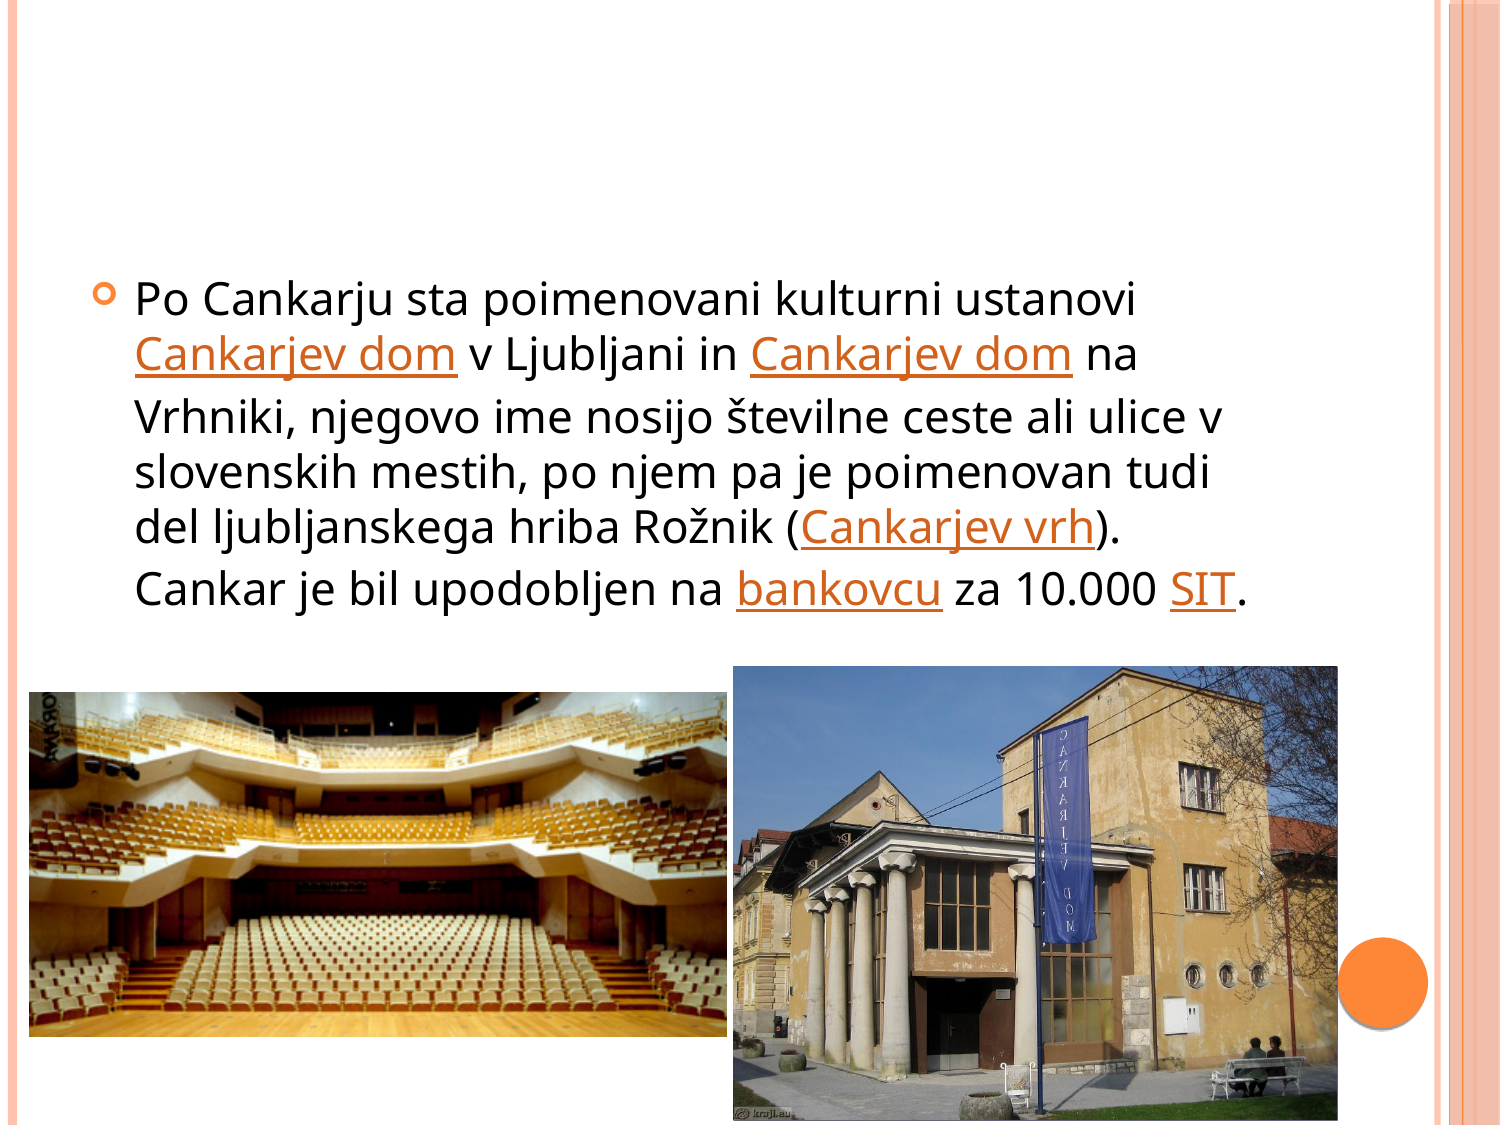

#
Po Cankarju sta poimenovani kulturni ustanovi Cankarjev dom v Ljubljani in Cankarjev dom na Vrhniki, njegovo ime nosijo številne ceste ali ulice v slovenskih mestih, po njem pa je poimenovan tudi del ljubljanskega hriba Rožnik (Cankarjev vrh). Cankar je bil upodobljen na bankovcu za 10.000 SIT.